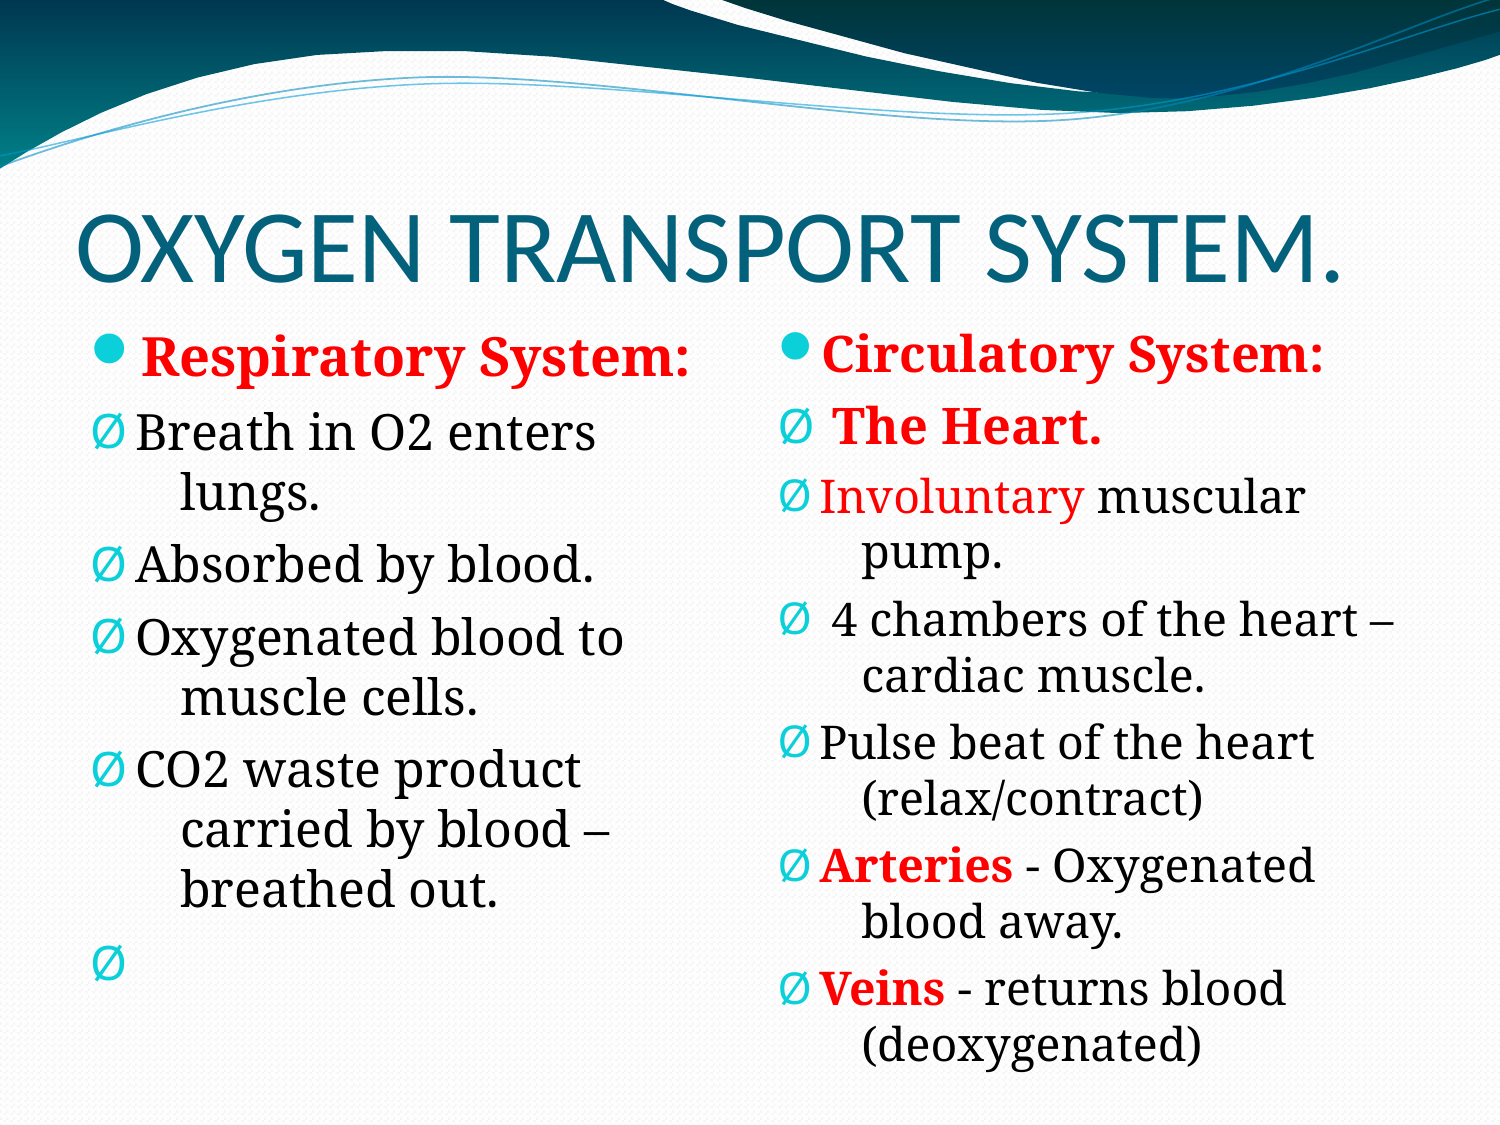

# OXYGEN TRANSPORT SYSTEM.
Respiratory System:
Breath in O2 enters lungs.
Absorbed by blood.
Oxygenated blood to muscle cells.
CO2 waste product carried by blood – breathed out.
Circulatory System:
 The Heart.
Involuntary muscular pump.
 4 chambers of the heart – cardiac muscle.
Pulse beat of the heart (relax/contract)
Arteries - Oxygenated blood away.
Veins - returns blood (deoxygenated)